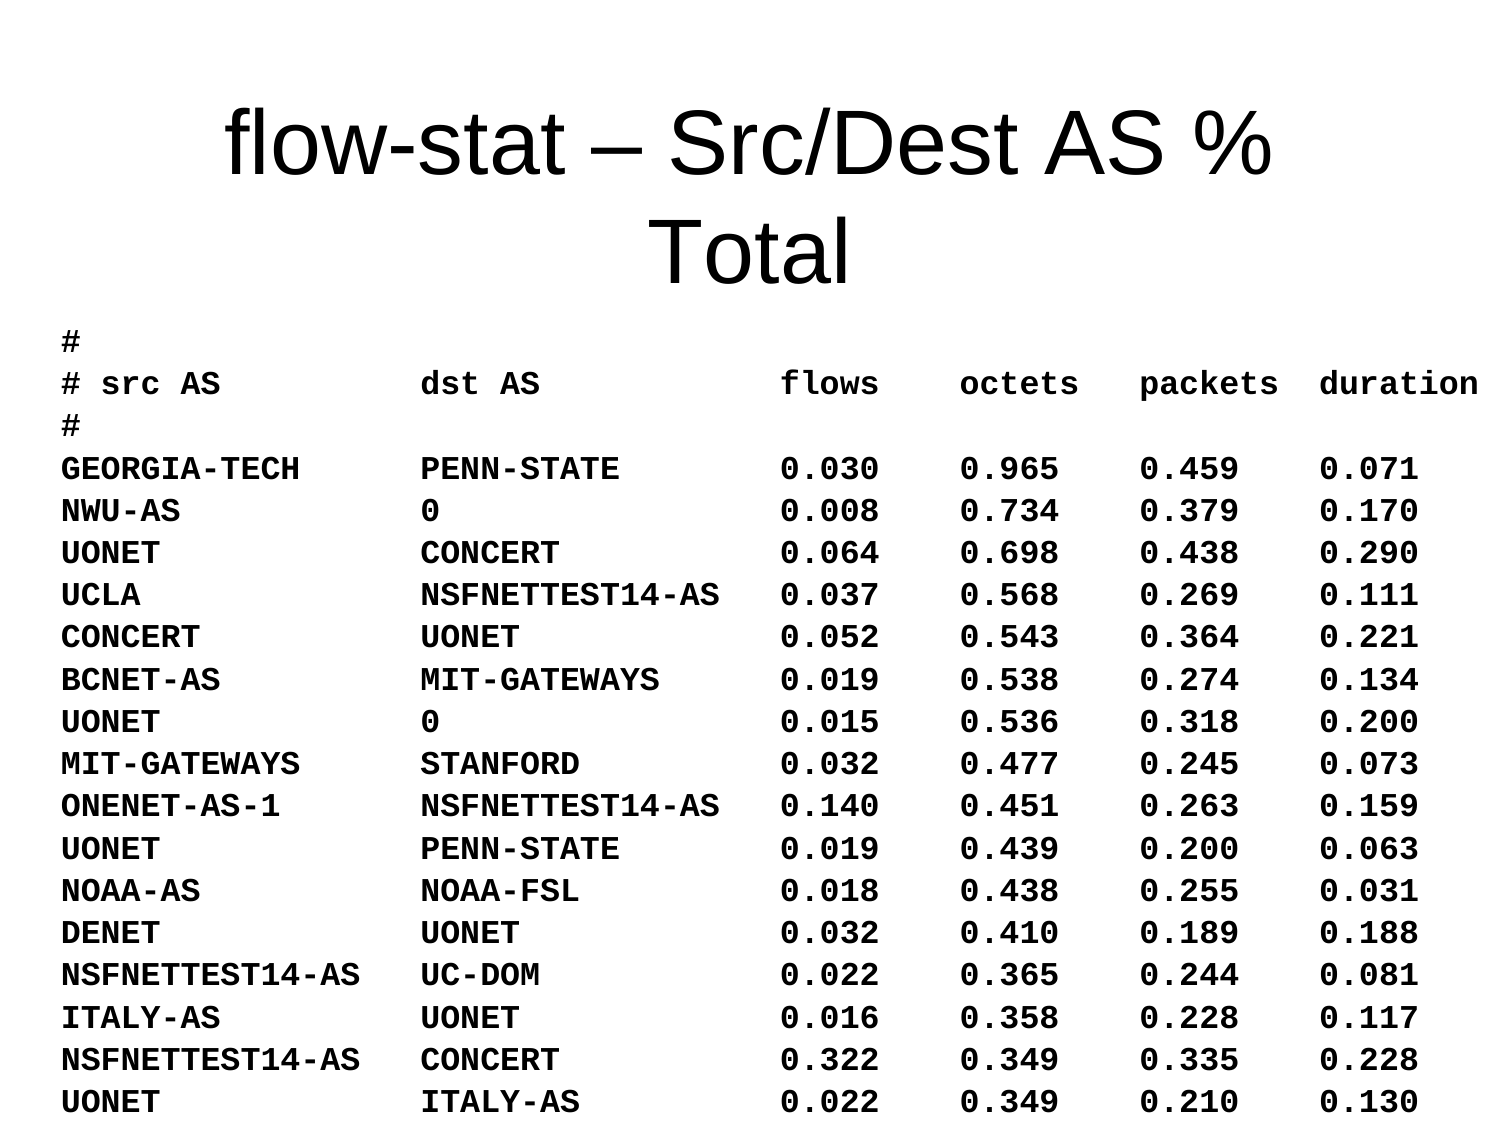

# flow-stat – Src/Dest AS % Total
#
# src AS dst AS flows octets packets duration
#
GEORGIA-TECH PENN-STATE 0.030 0.965 0.459 0.071
NWU-AS 0 0.008 0.734 0.379 0.170
UONET CONCERT 0.064 0.698 0.438 0.290
UCLA NSFNETTEST14-AS 0.037 0.568 0.269 0.111
CONCERT UONET 0.052 0.543 0.364 0.221
BCNET-AS MIT-GATEWAYS 0.019 0.538 0.274 0.134
UONET 0 0.015 0.536 0.318 0.200
MIT-GATEWAYS STANFORD 0.032 0.477 0.245 0.073
ONENET-AS-1 NSFNETTEST14-AS 0.140 0.451 0.263 0.159
UONET PENN-STATE 0.019 0.439 0.200 0.063
NOAA-AS NOAA-FSL 0.018 0.438 0.255 0.031
DENET UONET 0.032 0.410 0.189 0.188
NSFNETTEST14-AS UC-DOM 0.022 0.365 0.244 0.081
ITALY-AS UONET 0.016 0.358 0.228 0.117
NSFNETTEST14-AS CONCERT 0.322 0.349 0.335 0.228
UONET ITALY-AS 0.022 0.349 0.210 0.130